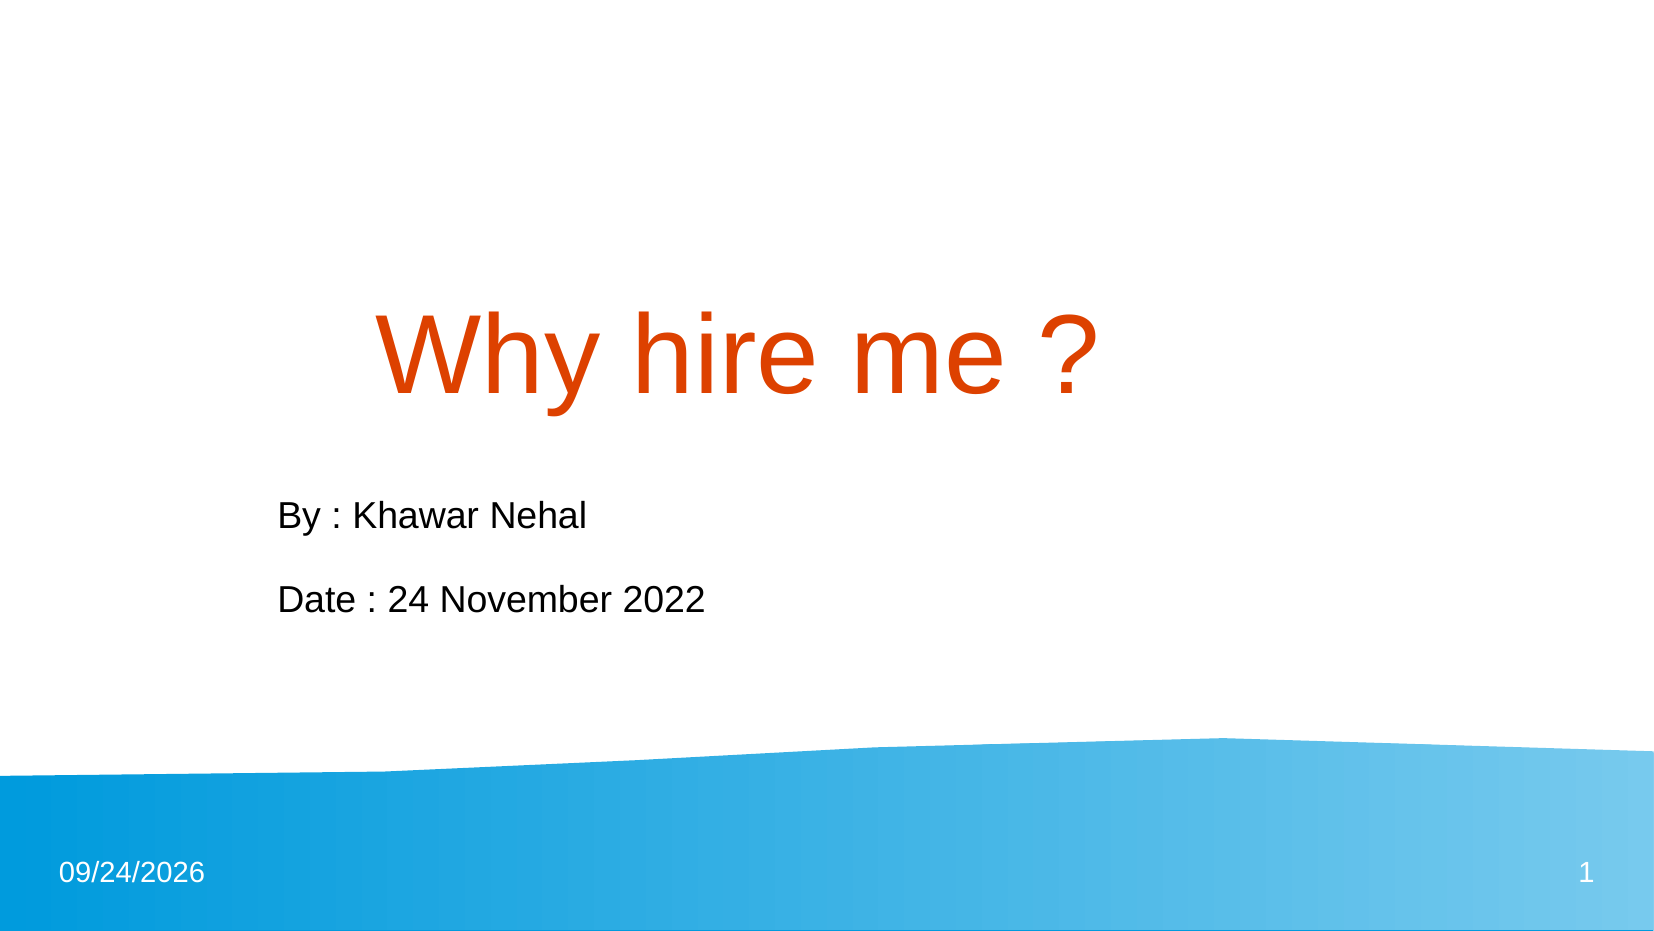

# Why hire me ?
By : Khawar Nehal
Date : 24 November 2022